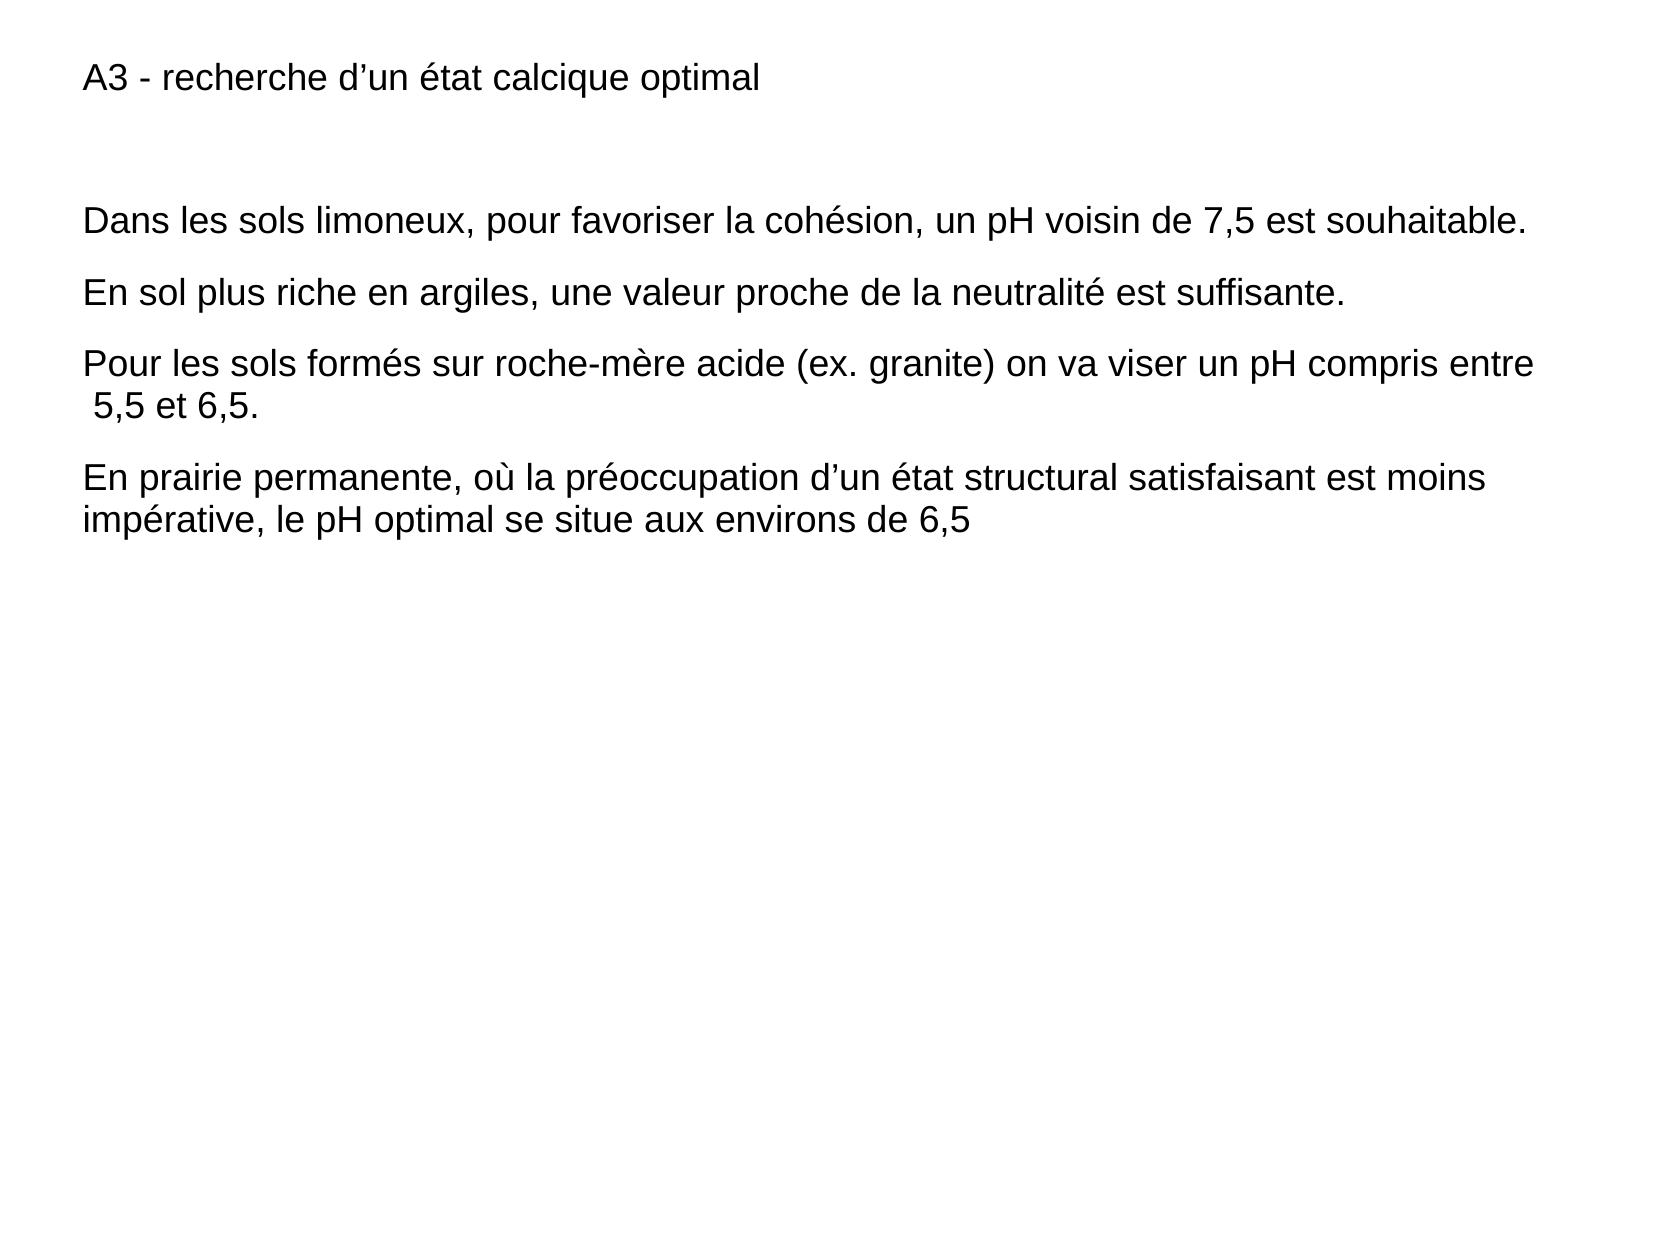

# A3 - recherche d’un état calcique optimal
Dans les sols limoneux, pour favoriser la cohésion, un pH voisin de 7,5 est souhaitable.
En sol plus riche en argiles, une valeur proche de la neutralité est suffisante.
Pour les sols formés sur roche-mère acide (ex. granite) on va viser un pH compris entre 5,5 et 6,5.
En prairie permanente, où la préoccupation d’un état structural satisfaisant est moins impérative, le pH optimal se situe aux environs de 6,5